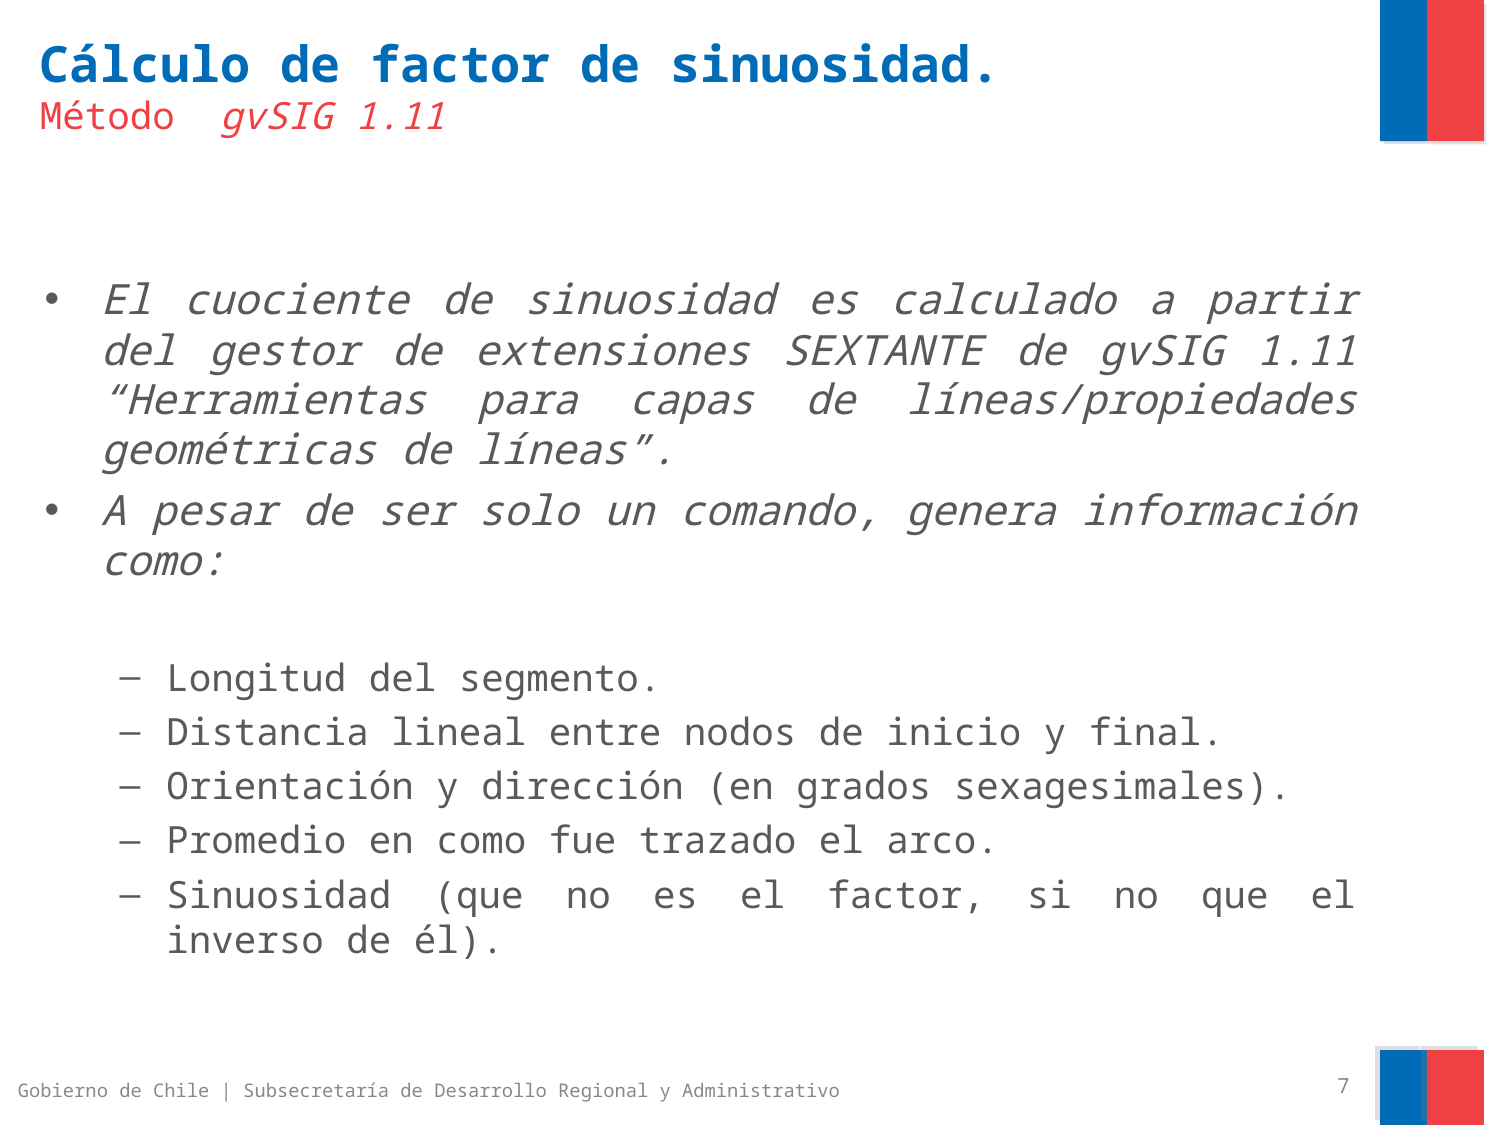

# Cálculo de factor de sinuosidad. Método gvSIG 1.11
El cuociente de sinuosidad es calculado a partir del gestor de extensiones SEXTANTE de gvSIG 1.11 “Herramientas para capas de líneas/propiedades geométricas de líneas”.
A pesar de ser solo un comando, genera información como:
Longitud del segmento.
Distancia lineal entre nodos de inicio y final.
Orientación y dirección (en grados sexagesimales).
Promedio en como fue trazado el arco.
Sinuosidad (que no es el factor, si no que el inverso de él).
Gobierno de Chile | Subsecretaría de Desarrollo Regional y Administrativo